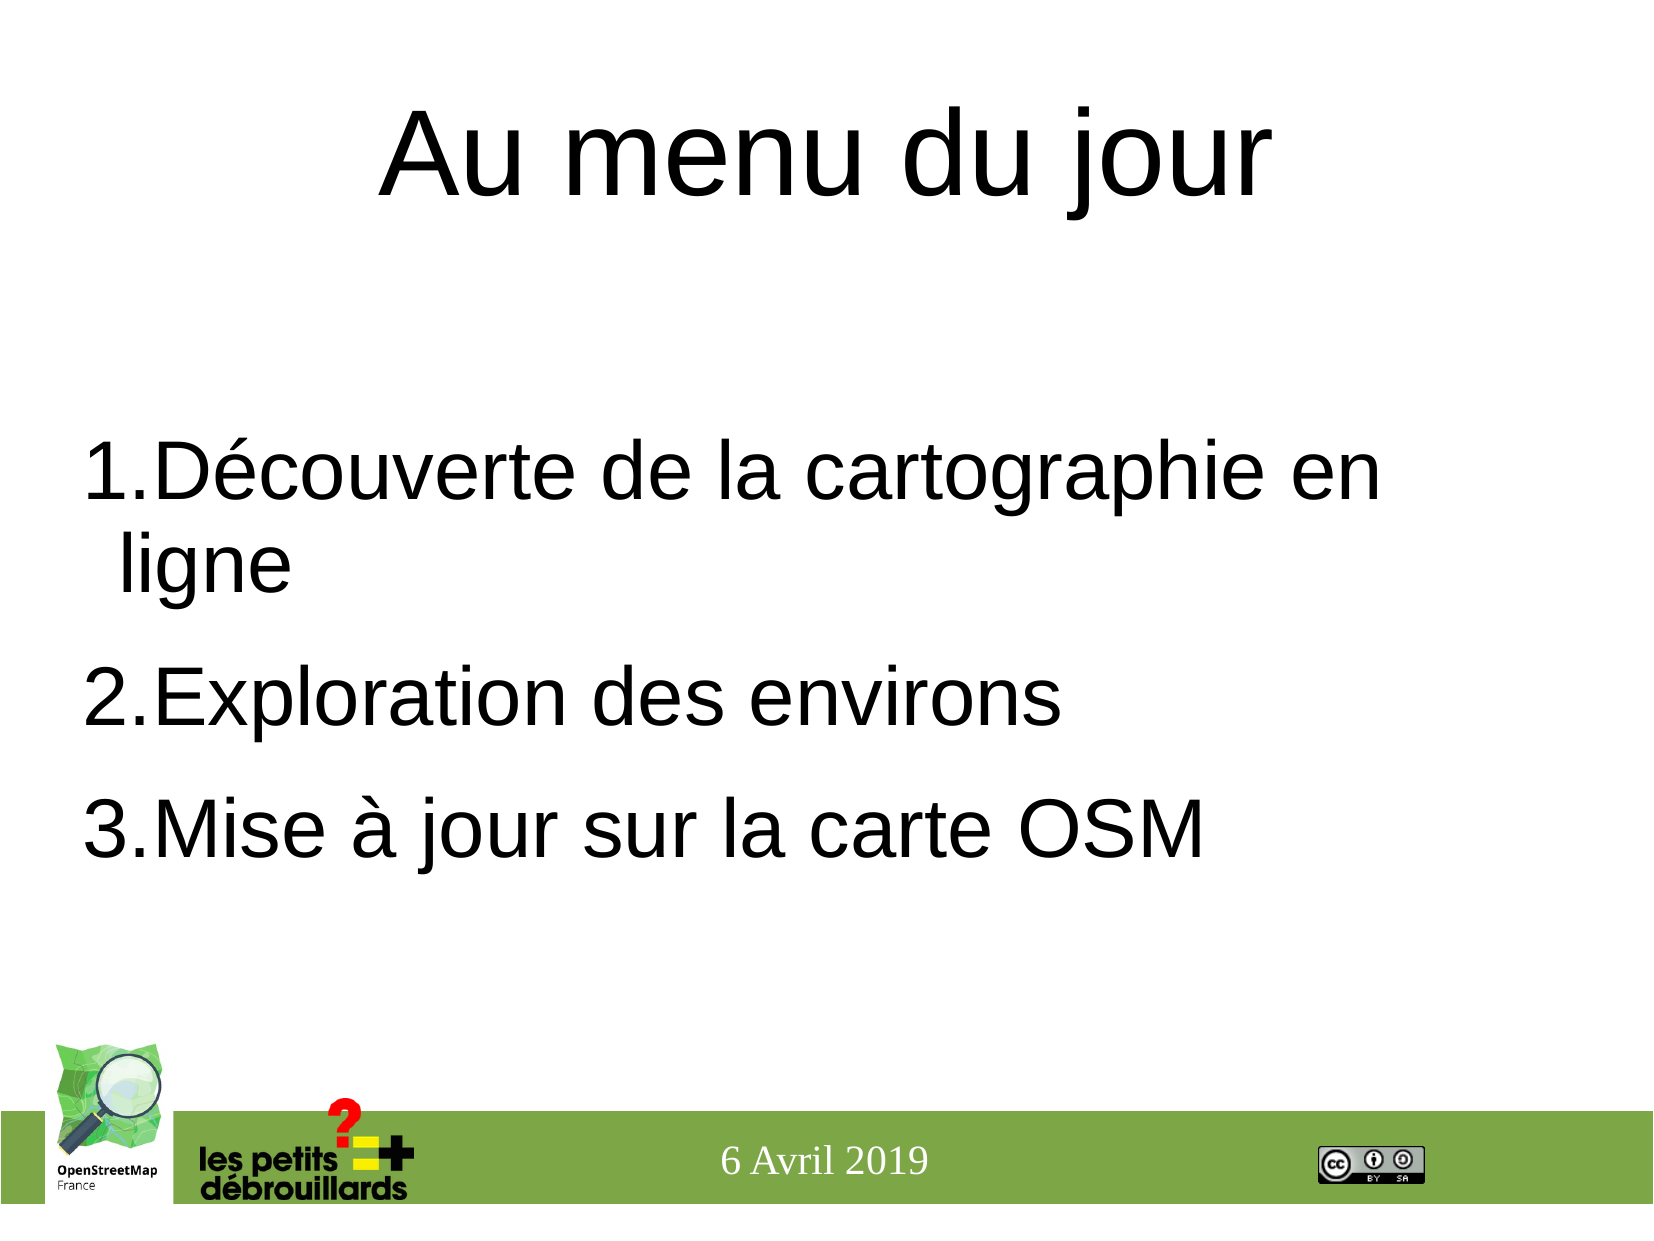

# Au menu du jour
Découverte de la cartographie en ligne
Exploration des environs
Mise à jour sur la carte OSM